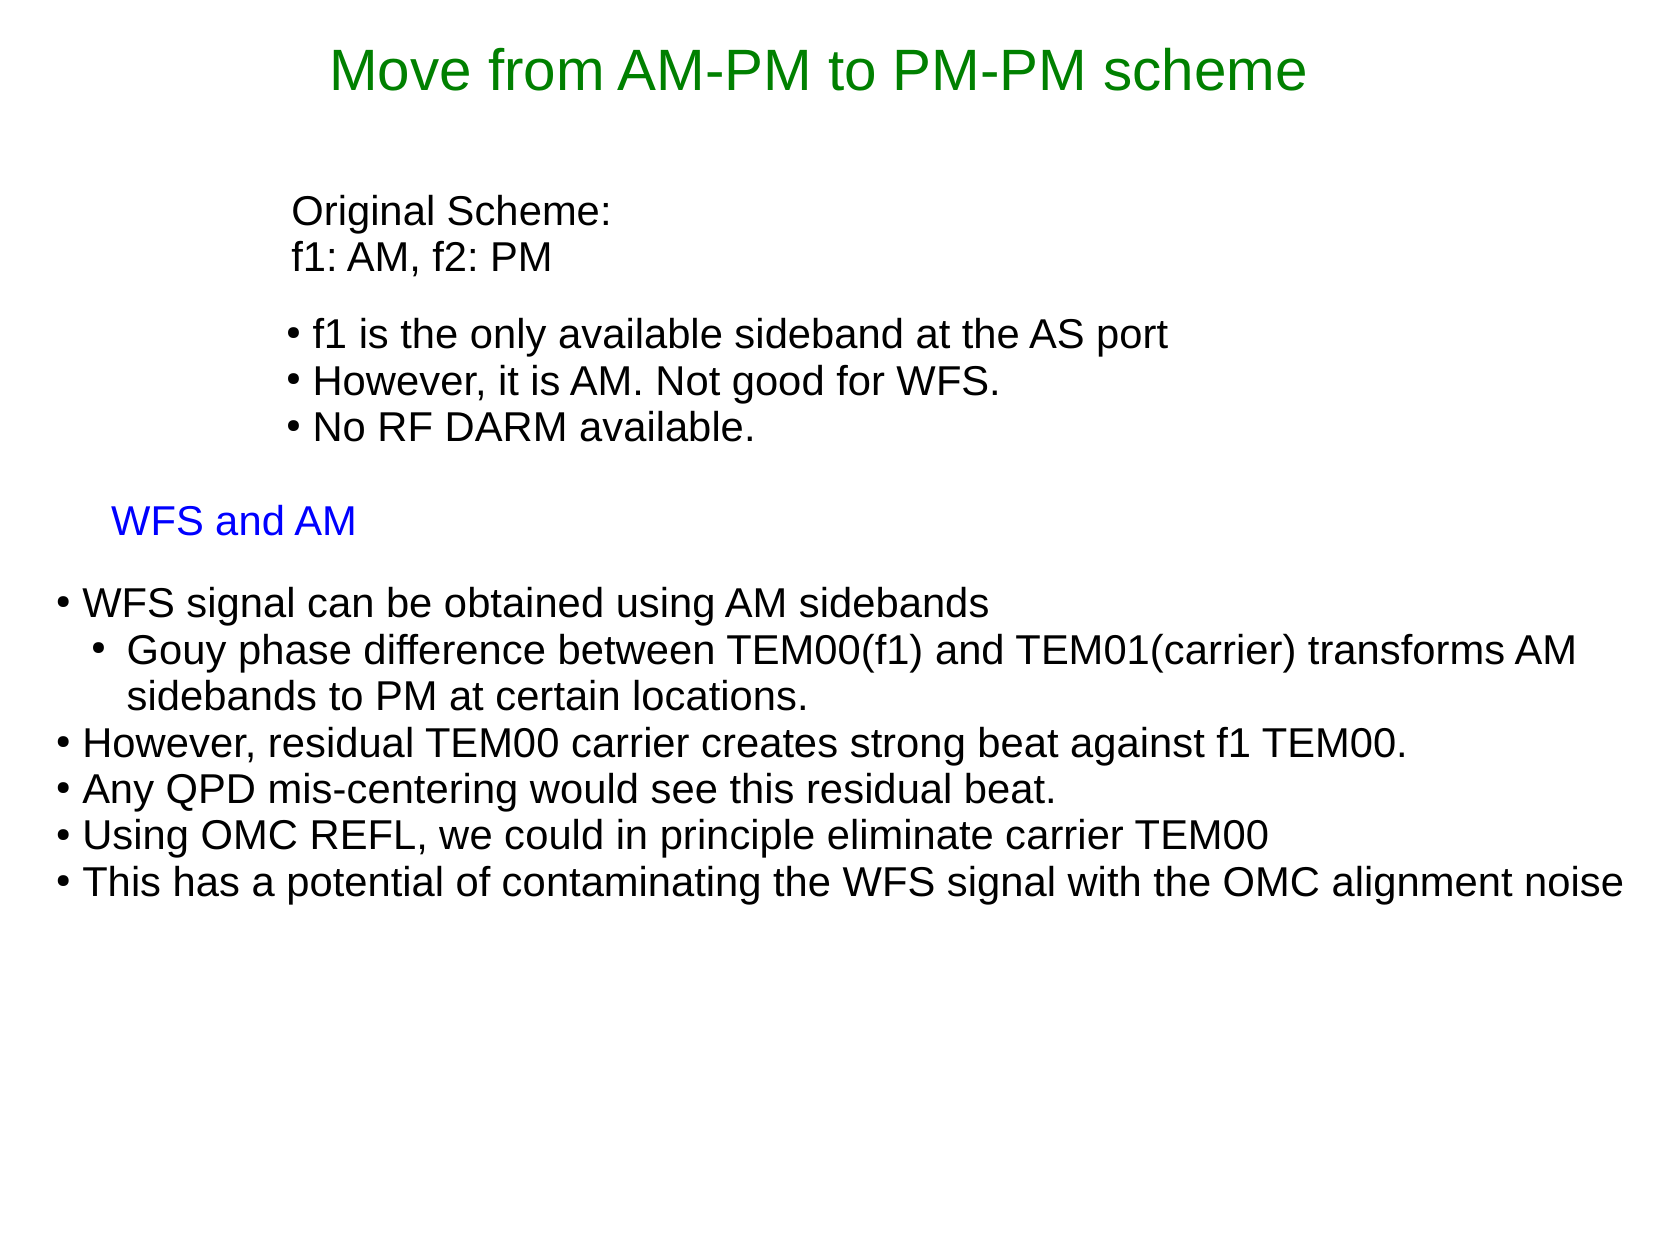

Move from AM-PM to PM-PM scheme
Original Scheme:
f1: AM, f2: PM
 f1 is the only available sideband at the AS port
 However, it is AM. Not good for WFS.
 No RF DARM available.
WFS and AM
 WFS signal can be obtained using AM sidebands
Gouy phase difference between TEM00(f1) and TEM01(carrier) transforms AM
sidebands to PM at certain locations.
 However, residual TEM00 carrier creates strong beat against f1 TEM00.
 Any QPD mis-centering would see this residual beat.
 Using OMC REFL, we could in principle eliminate carrier TEM00
 This has a potential of contaminating the WFS signal with the OMC alignment noise